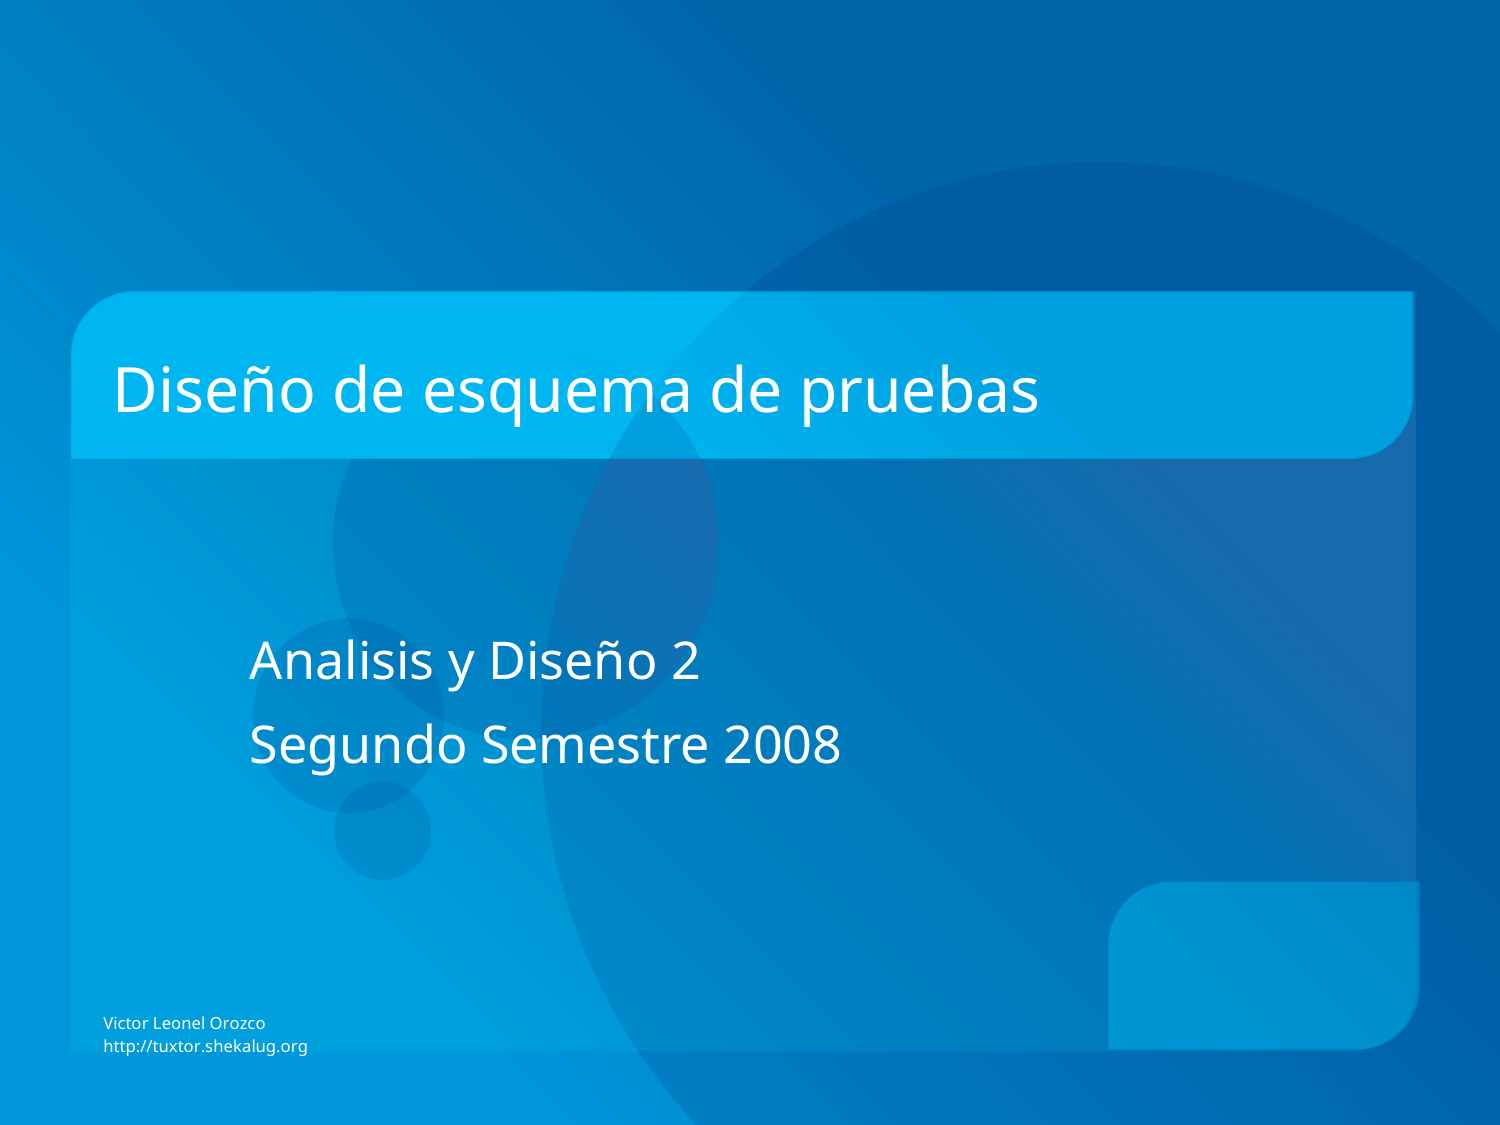

# Diseño de esquema de pruebas
Analisis y Diseño 2
Segundo Semestre 2008
Victor Leonel Orozco
http://tuxtor.shekalug.org